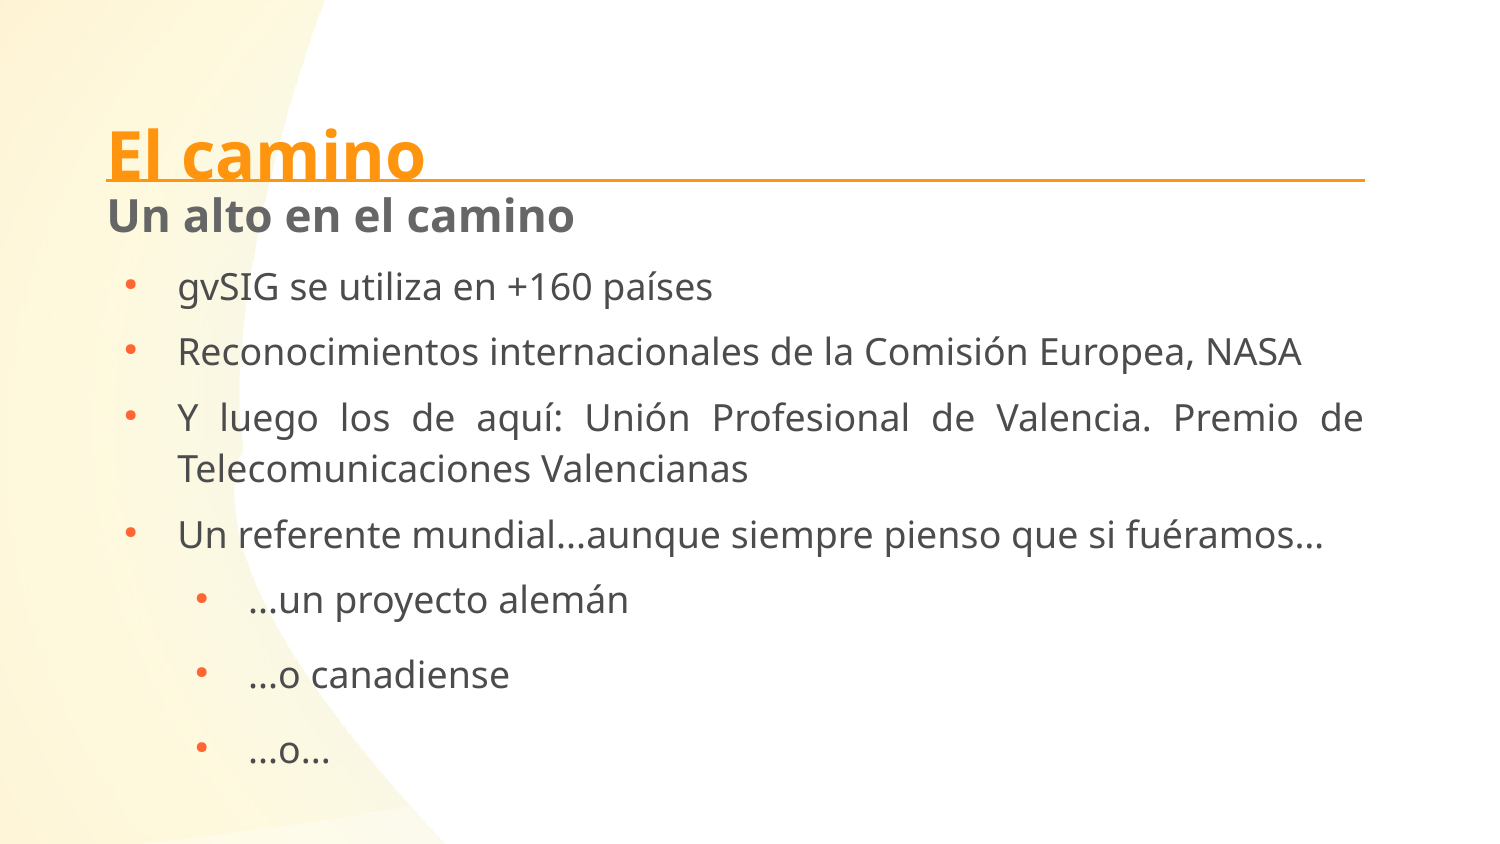

# El camino
Un alto en el camino
gvSIG se utiliza en +160 países
Reconocimientos internacionales de la Comisión Europea, NASA
Y luego los de aquí: Unión Profesional de Valencia. Premio de Telecomunicaciones Valencianas
Un referente mundial...aunque siempre pienso que si fuéramos…
...un proyecto alemán
...o canadiense
...o...